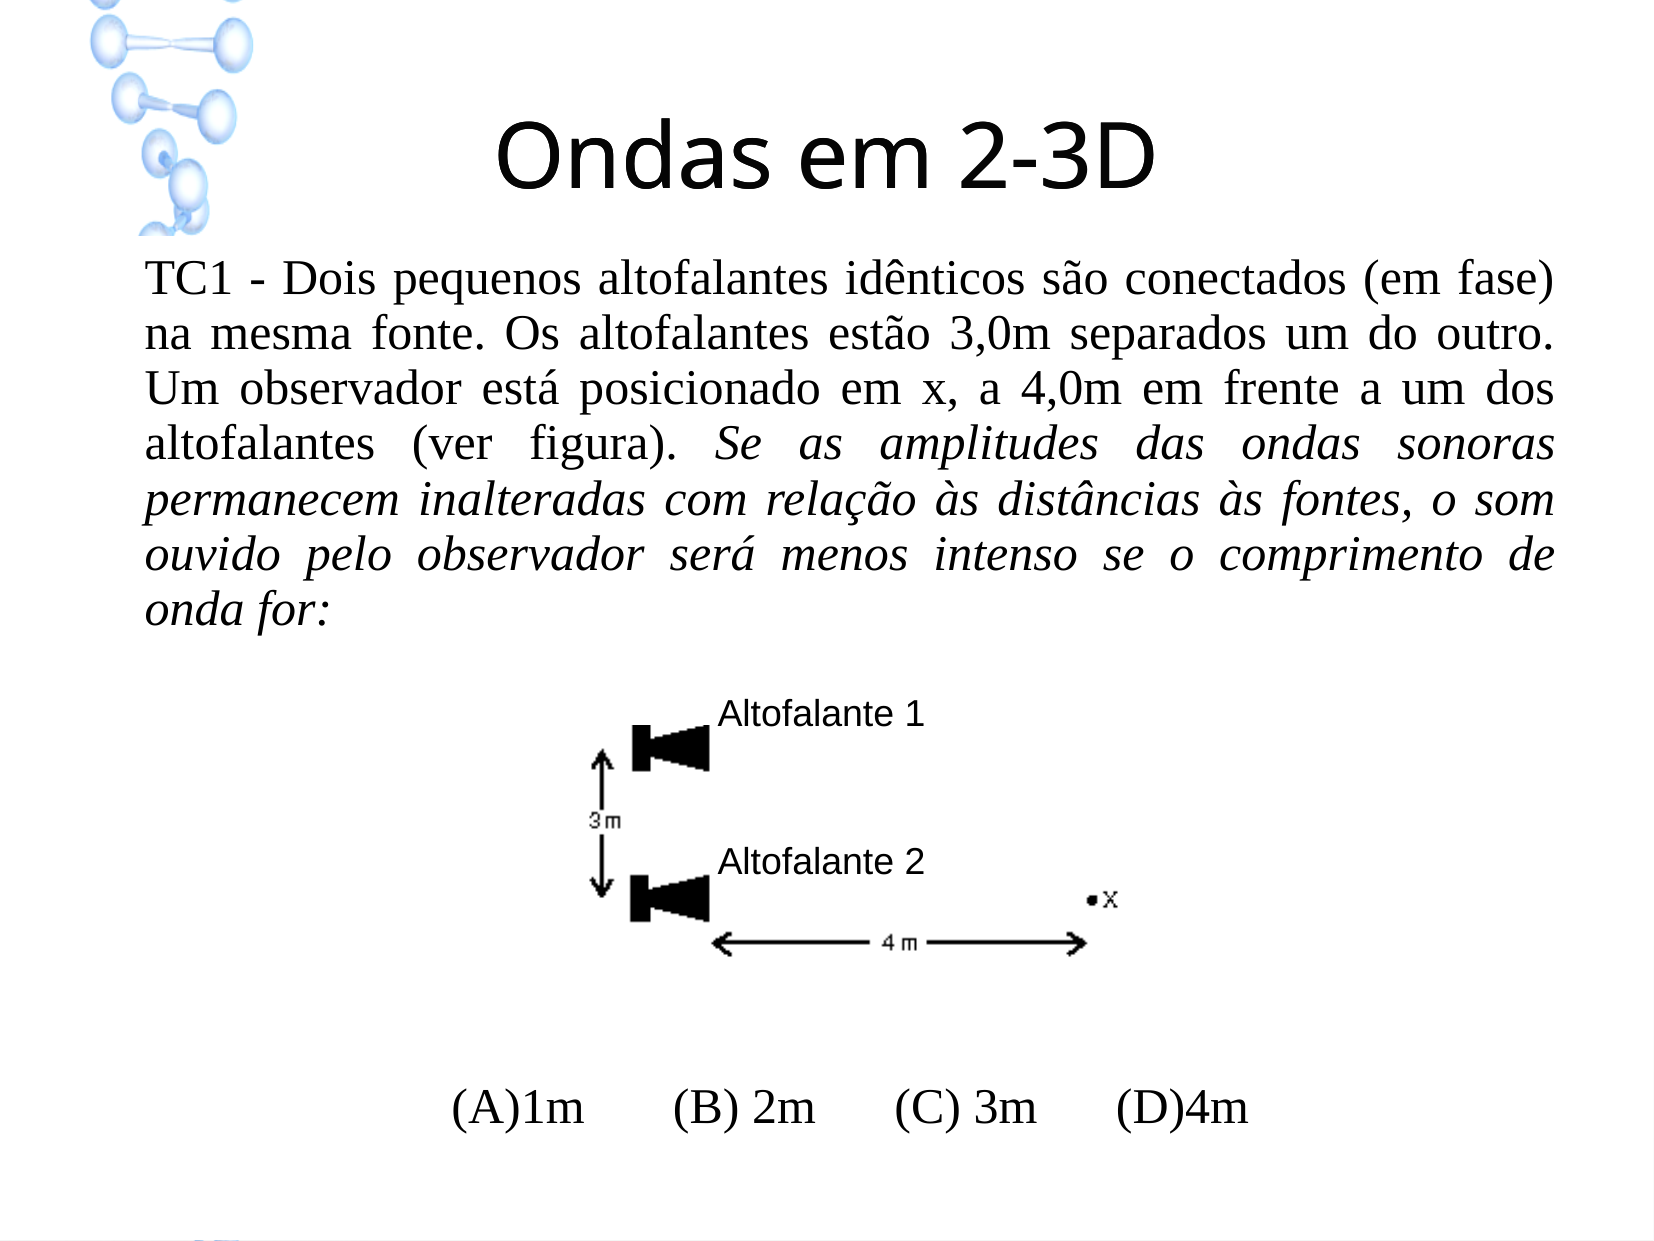

# Ondas em 2-3D
Ondas em 2-3D
TC1 - Dois pequenos altofalantes idênticos são conectados (em fase) na mesma fonte. Os altofalantes estão 3,0m separados um do outro. Um observador está posicionado em x, a 4,0m em frente a um dos altofalantes (ver figura). Se as amplitudes das ondas sonoras permanecem inalteradas com relação às distâncias às fontes, o som ouvido pelo observador será menos intenso se o comprimento de onda for:
(A)1m 		(B) 2m 	(C) 3m 	(D)4m
Altofalante 1
Altofalante 2